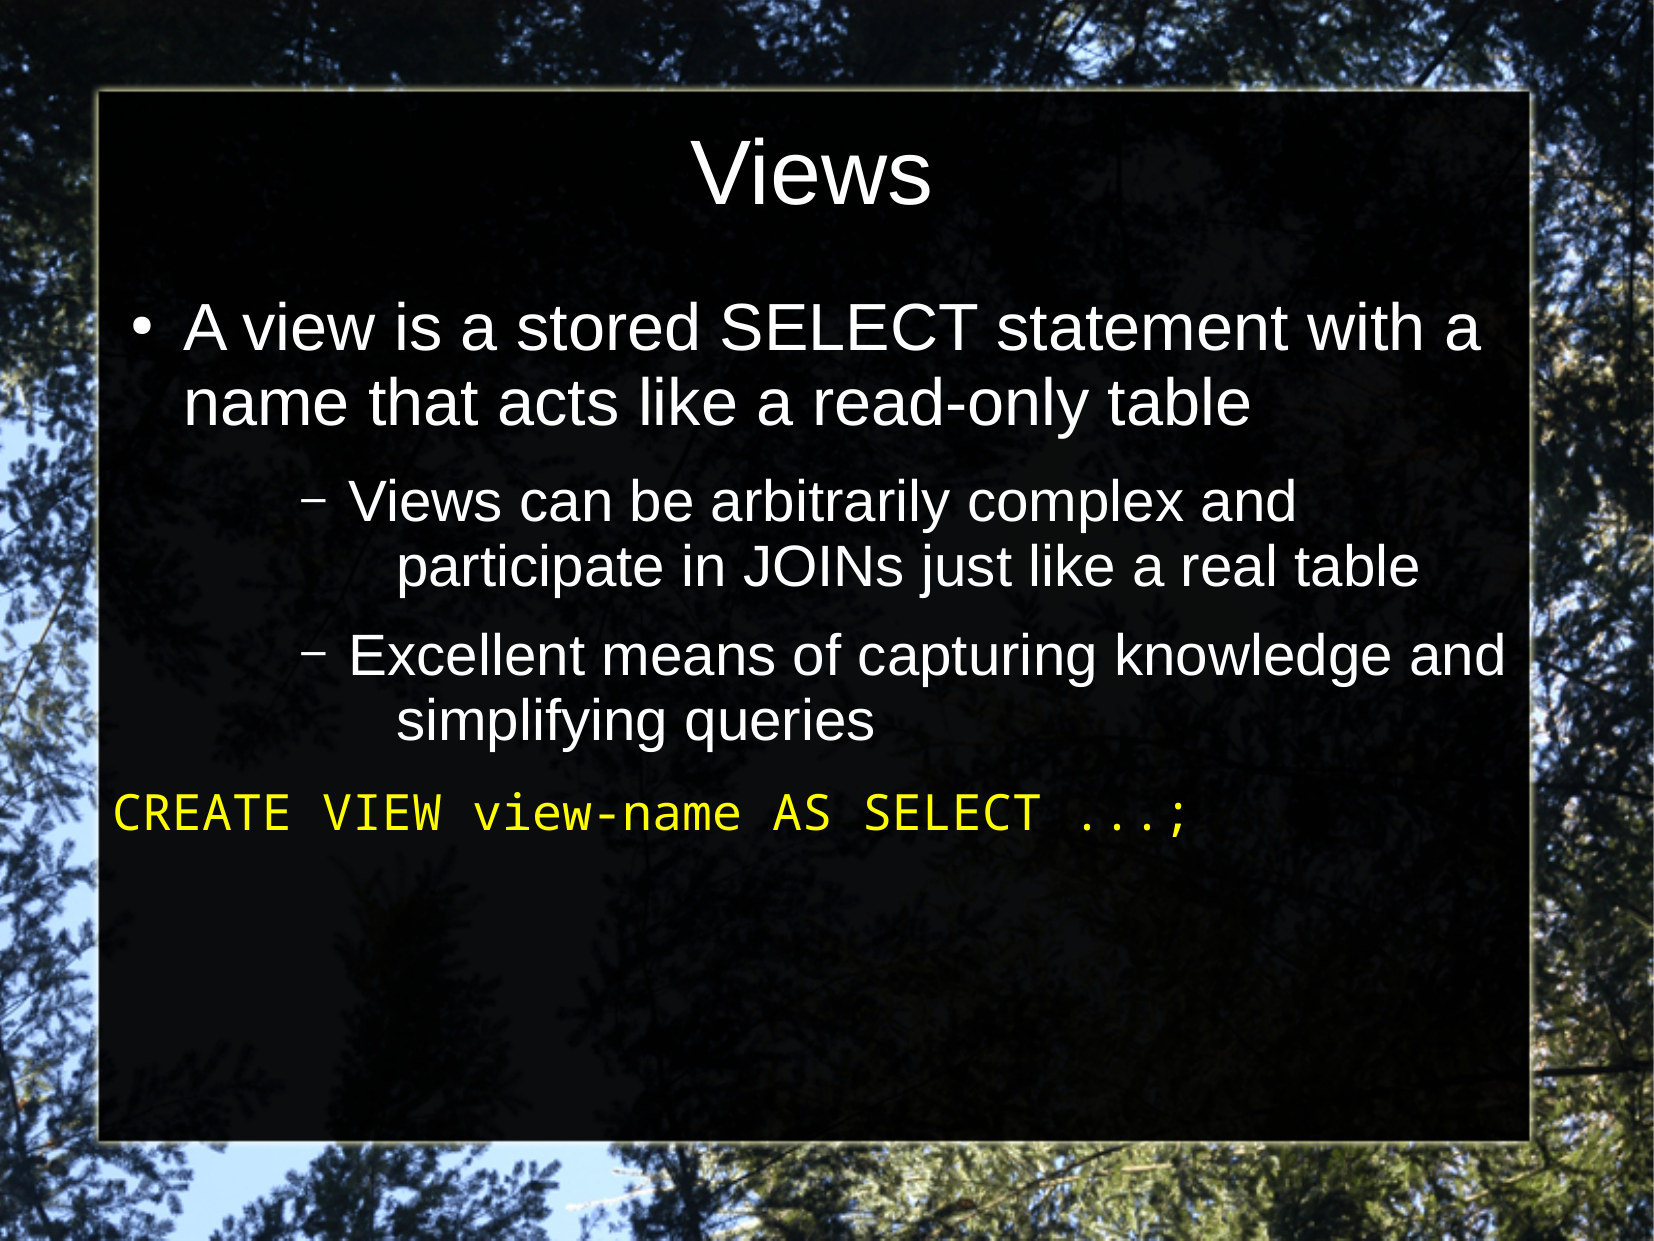

# Views
A view is a stored SELECT statement with a name that acts like a read-only table
Views can be arbitrarily complex and participate in JOINs just like a real table
Excellent means of capturing knowledge and simplifying queries
CREATE VIEW view-name AS SELECT ...;